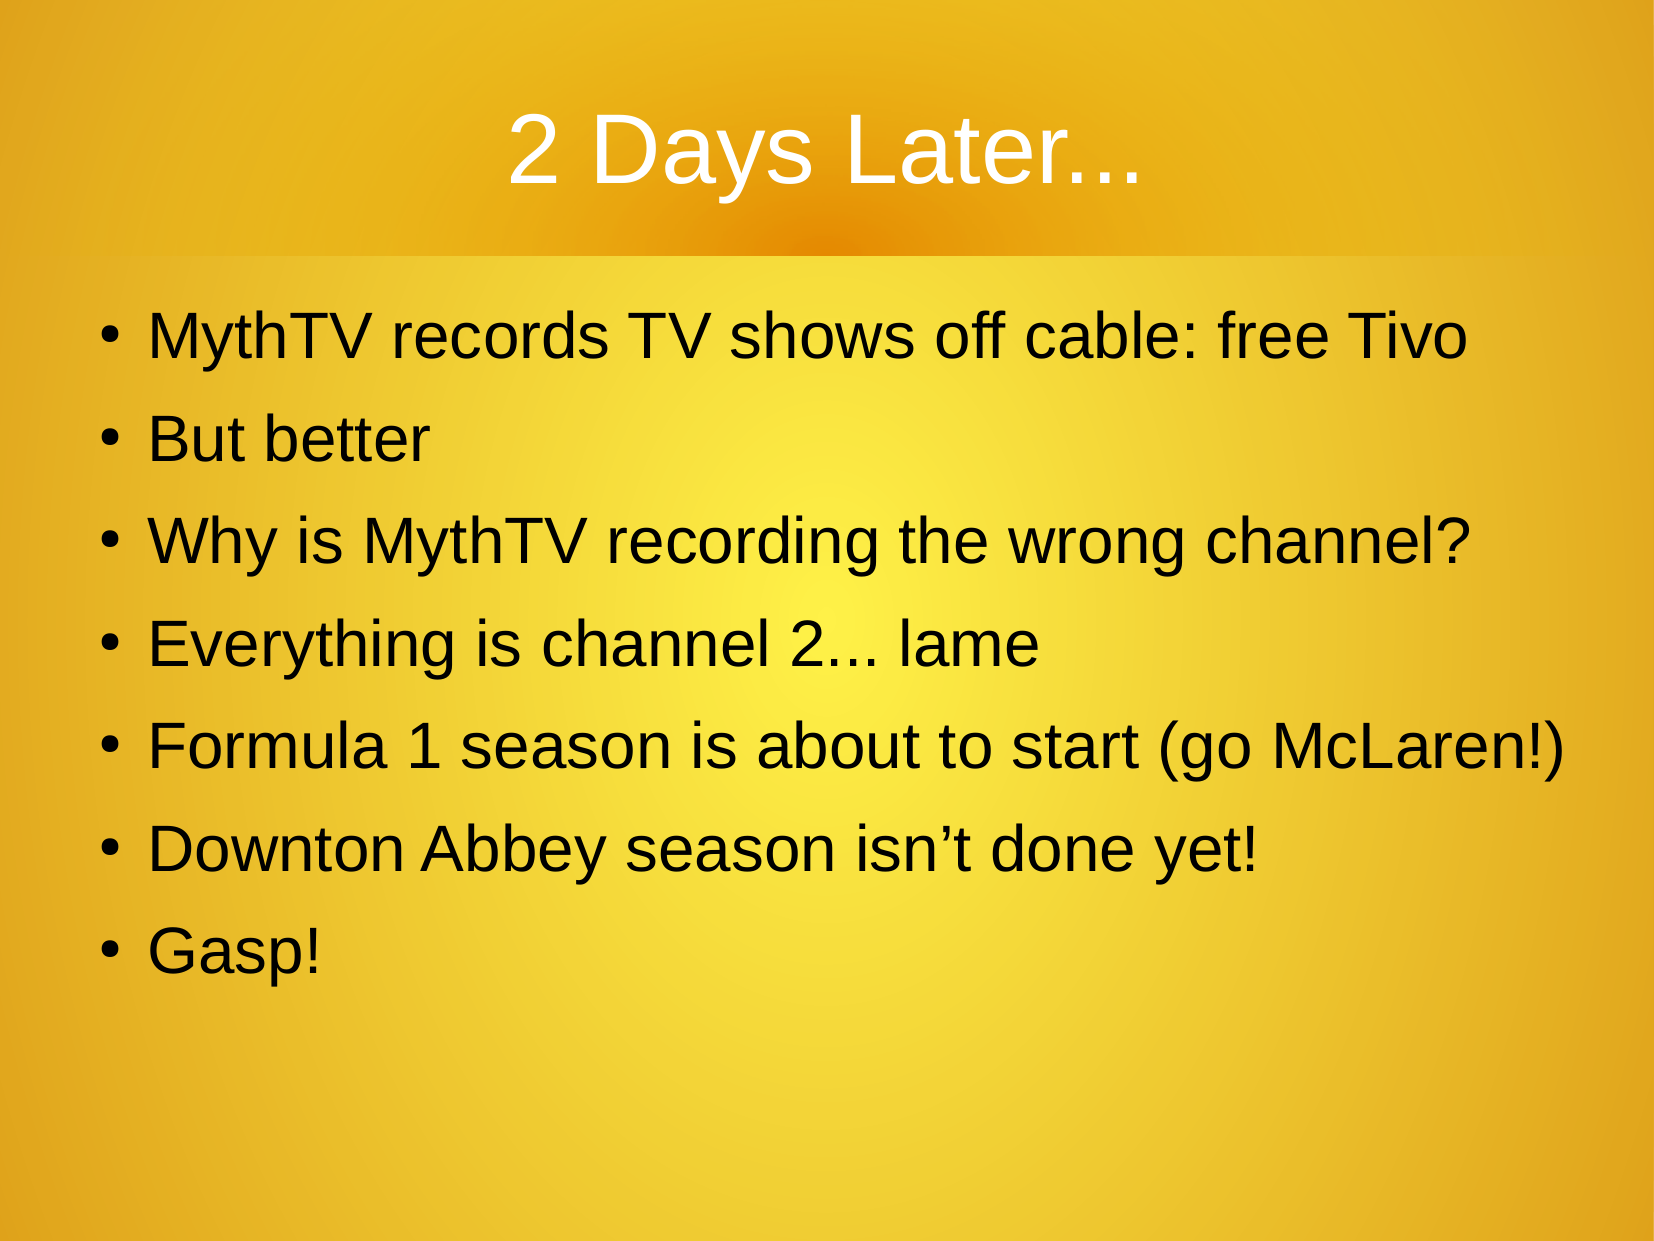

# 2 Days Later...
MythTV records TV shows off cable: free Tivo
But better
Why is MythTV recording the wrong channel?
Everything is channel 2... lame
Formula 1 season is about to start (go McLaren!)
Downton Abbey season isn’t done yet!
Gasp!